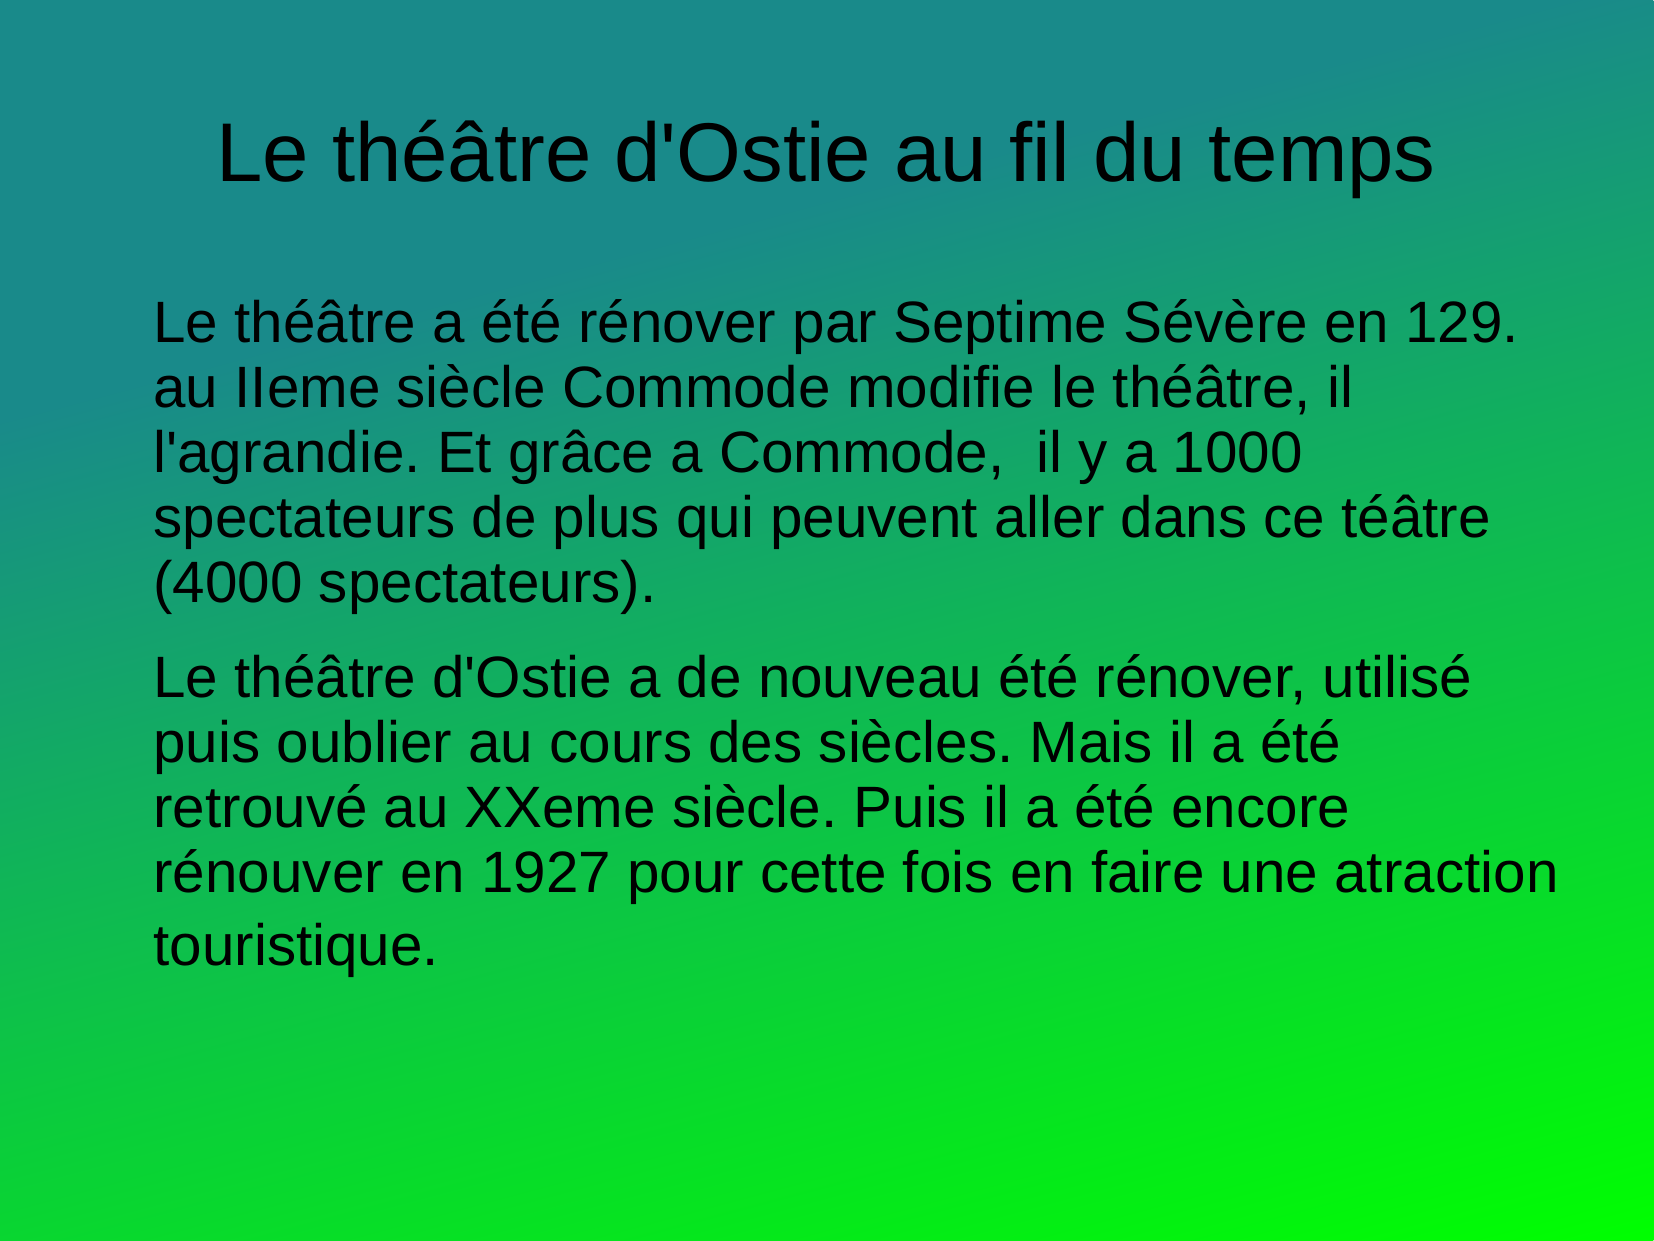

# Le théâtre d'Ostie au fil du temps
Le théâtre a été rénover par Septime Sévère en 129. au IIeme siècle Commode modifie le théâtre, il l'agrandie. Et grâce a Commode, il y a 1000 spectateurs de plus qui peuvent aller dans ce téâtre (4000 spectateurs).
Le théâtre d'Ostie a de nouveau été rénover, utilisé puis oublier au cours des siècles. Mais il a été retrouvé au XXeme siècle. Puis il a été encore rénouver en 1927 pour cette fois en faire une atraction touristique.